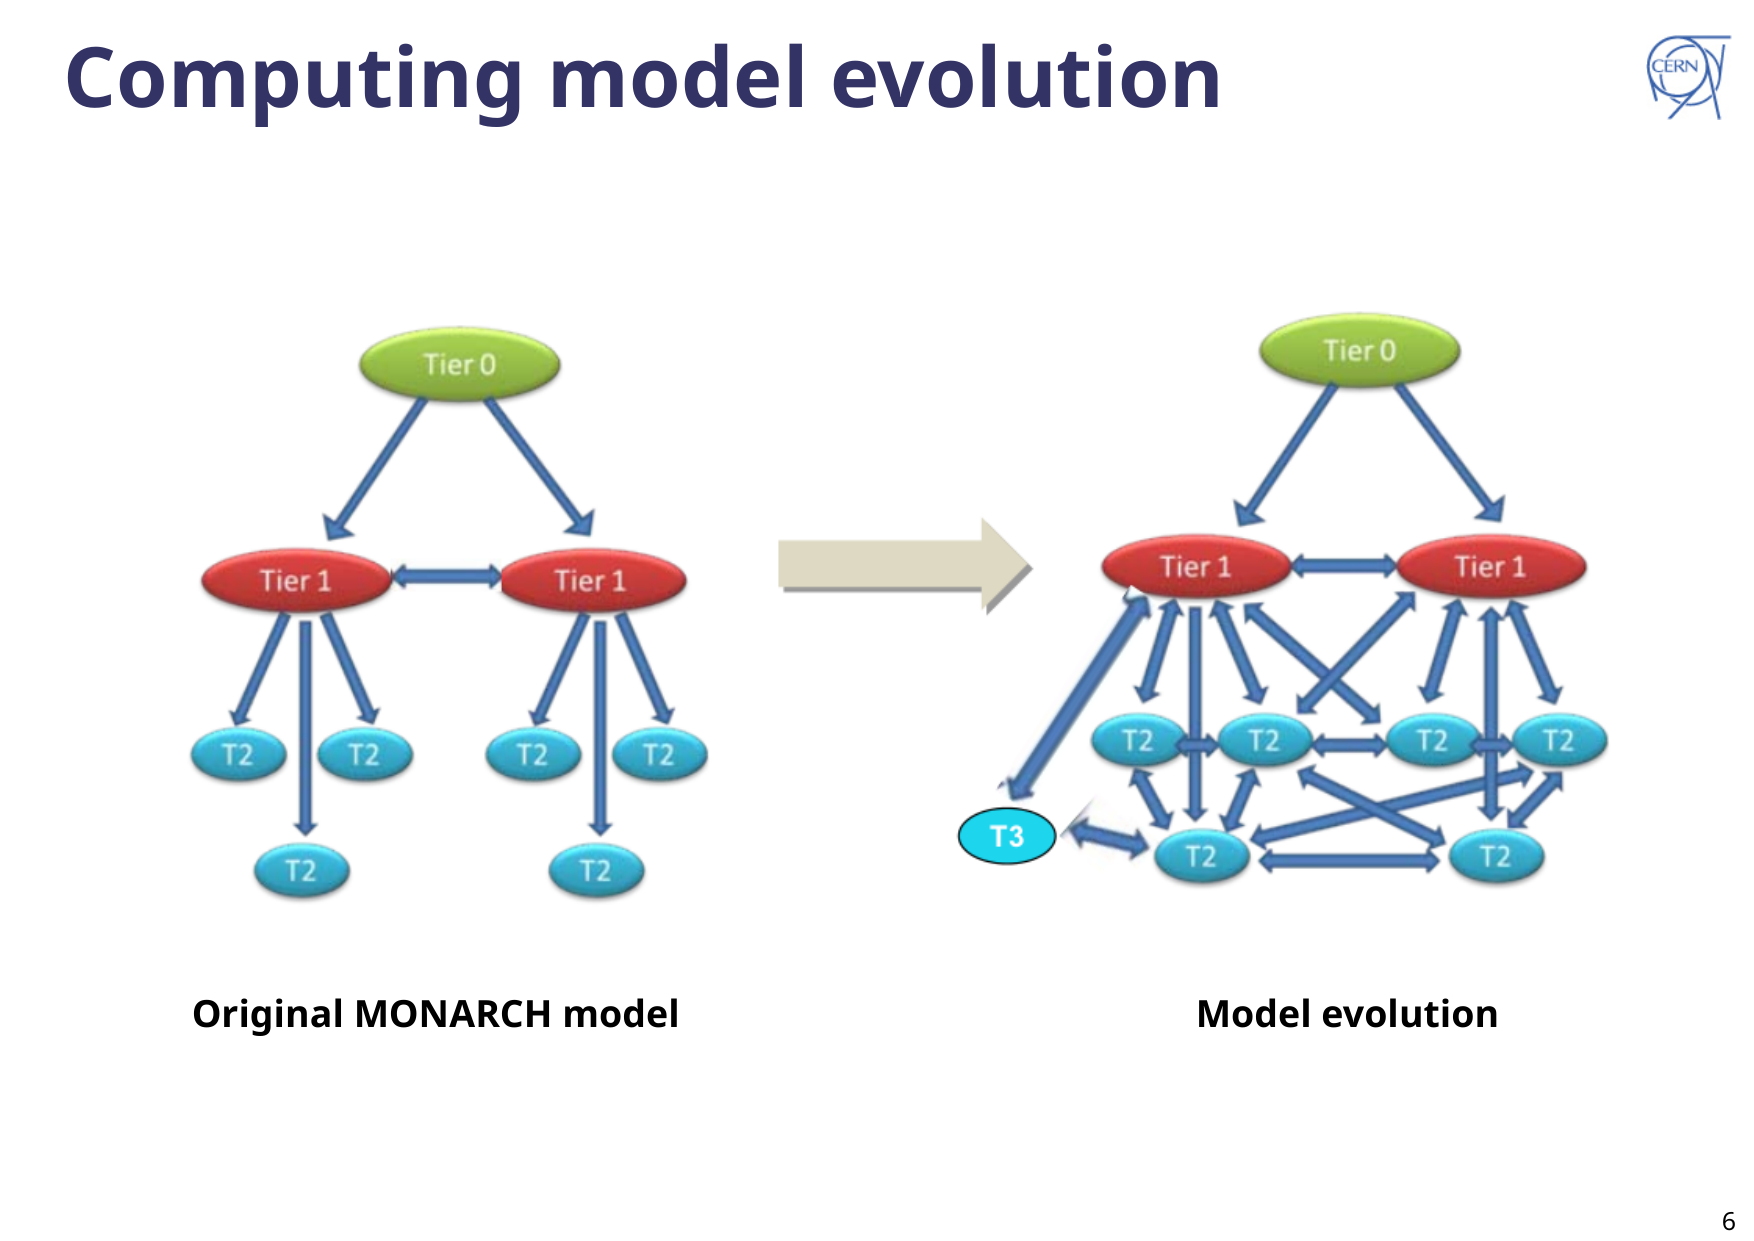

# Computing model evolution
Original MONARCH model
Model evolution
6